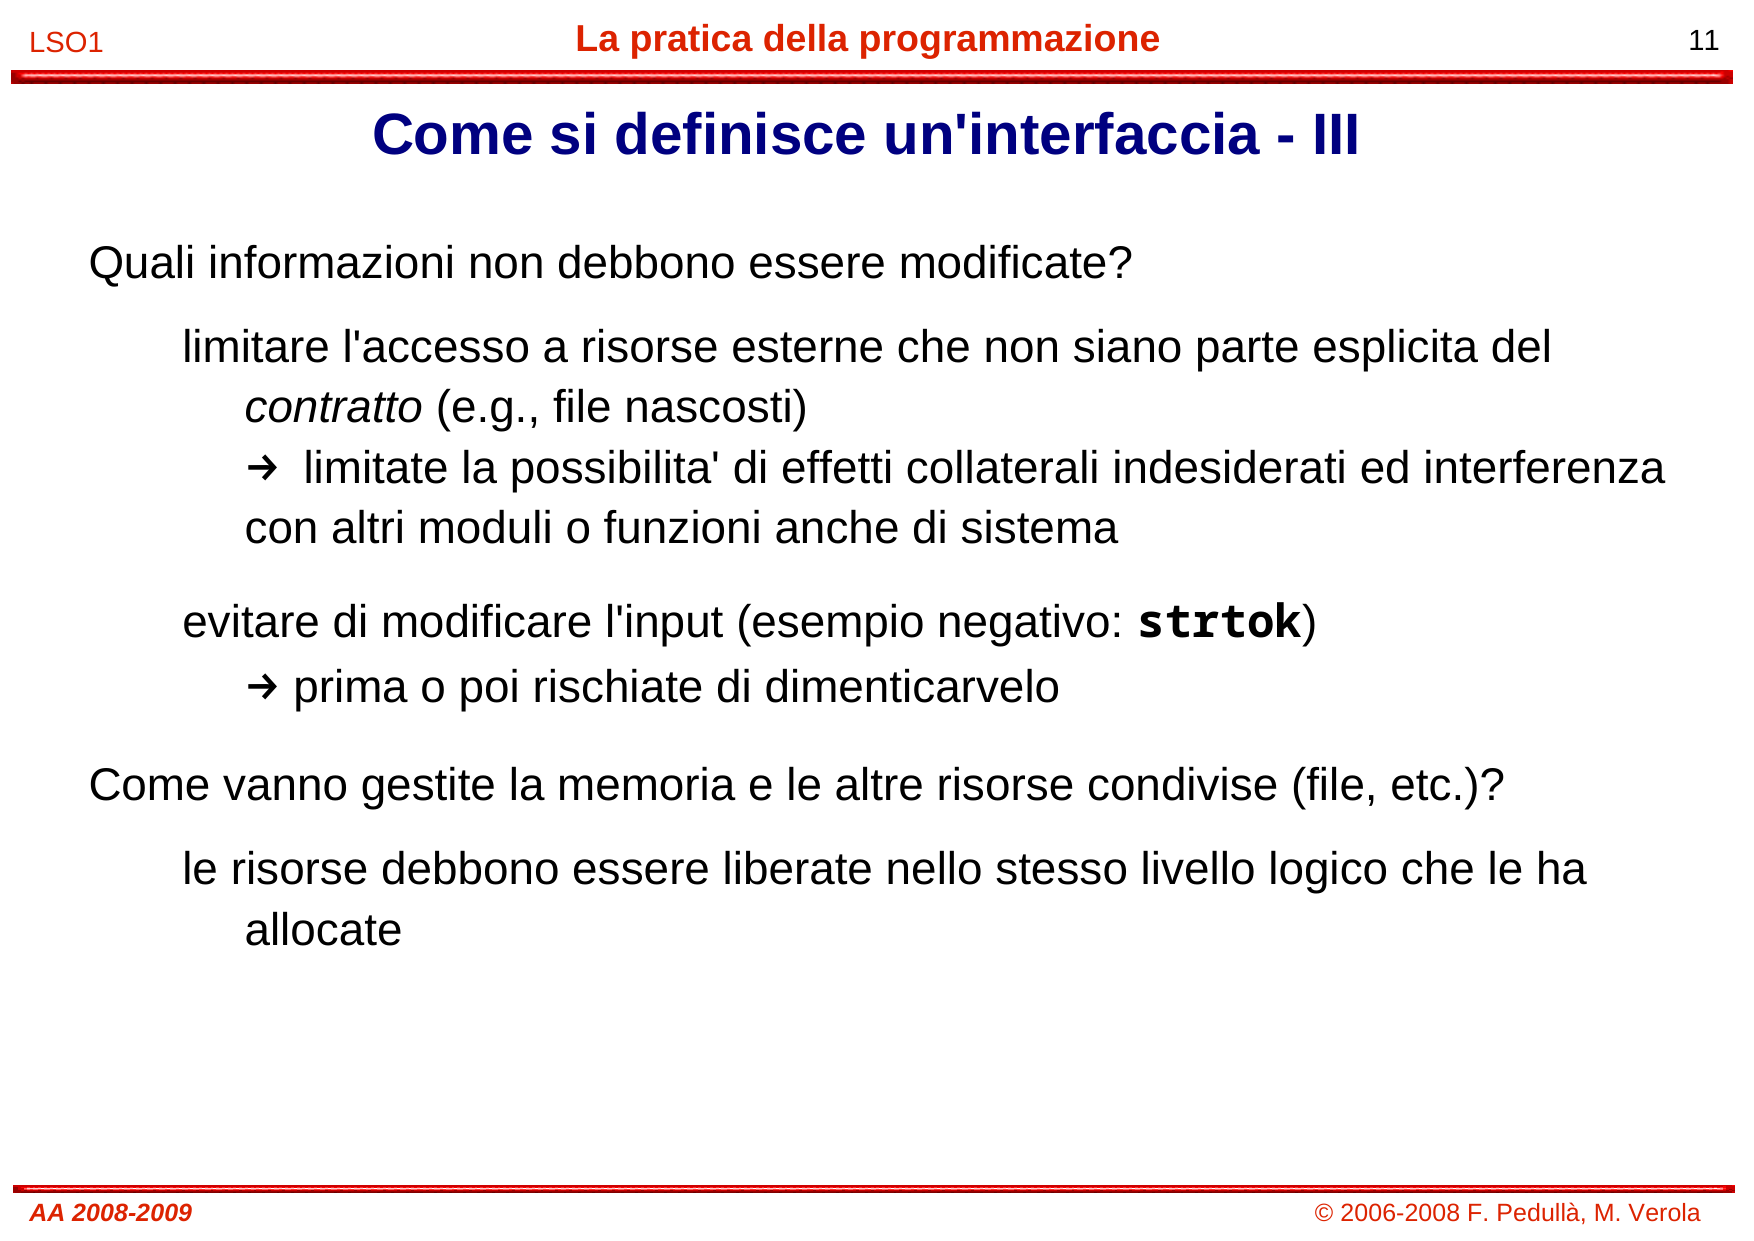

Come si definisce un'interfaccia - III
# Quali informazioni non debbono essere modificate?
limitare l'accesso a risorse esterne che non siano parte esplicita del contratto (e.g., file nascosti)
→ limitate la possibilita' di effetti collaterali indesiderati ed interferenza con altri moduli o funzioni anche di sistema
evitare di modificare l'input (esempio negativo: strtok)
→ prima o poi rischiate di dimenticarvelo
Come vanno gestite la memoria e le altre risorse condivise (file, etc.)?
le risorse debbono essere liberate nello stesso livello logico che le ha allocate